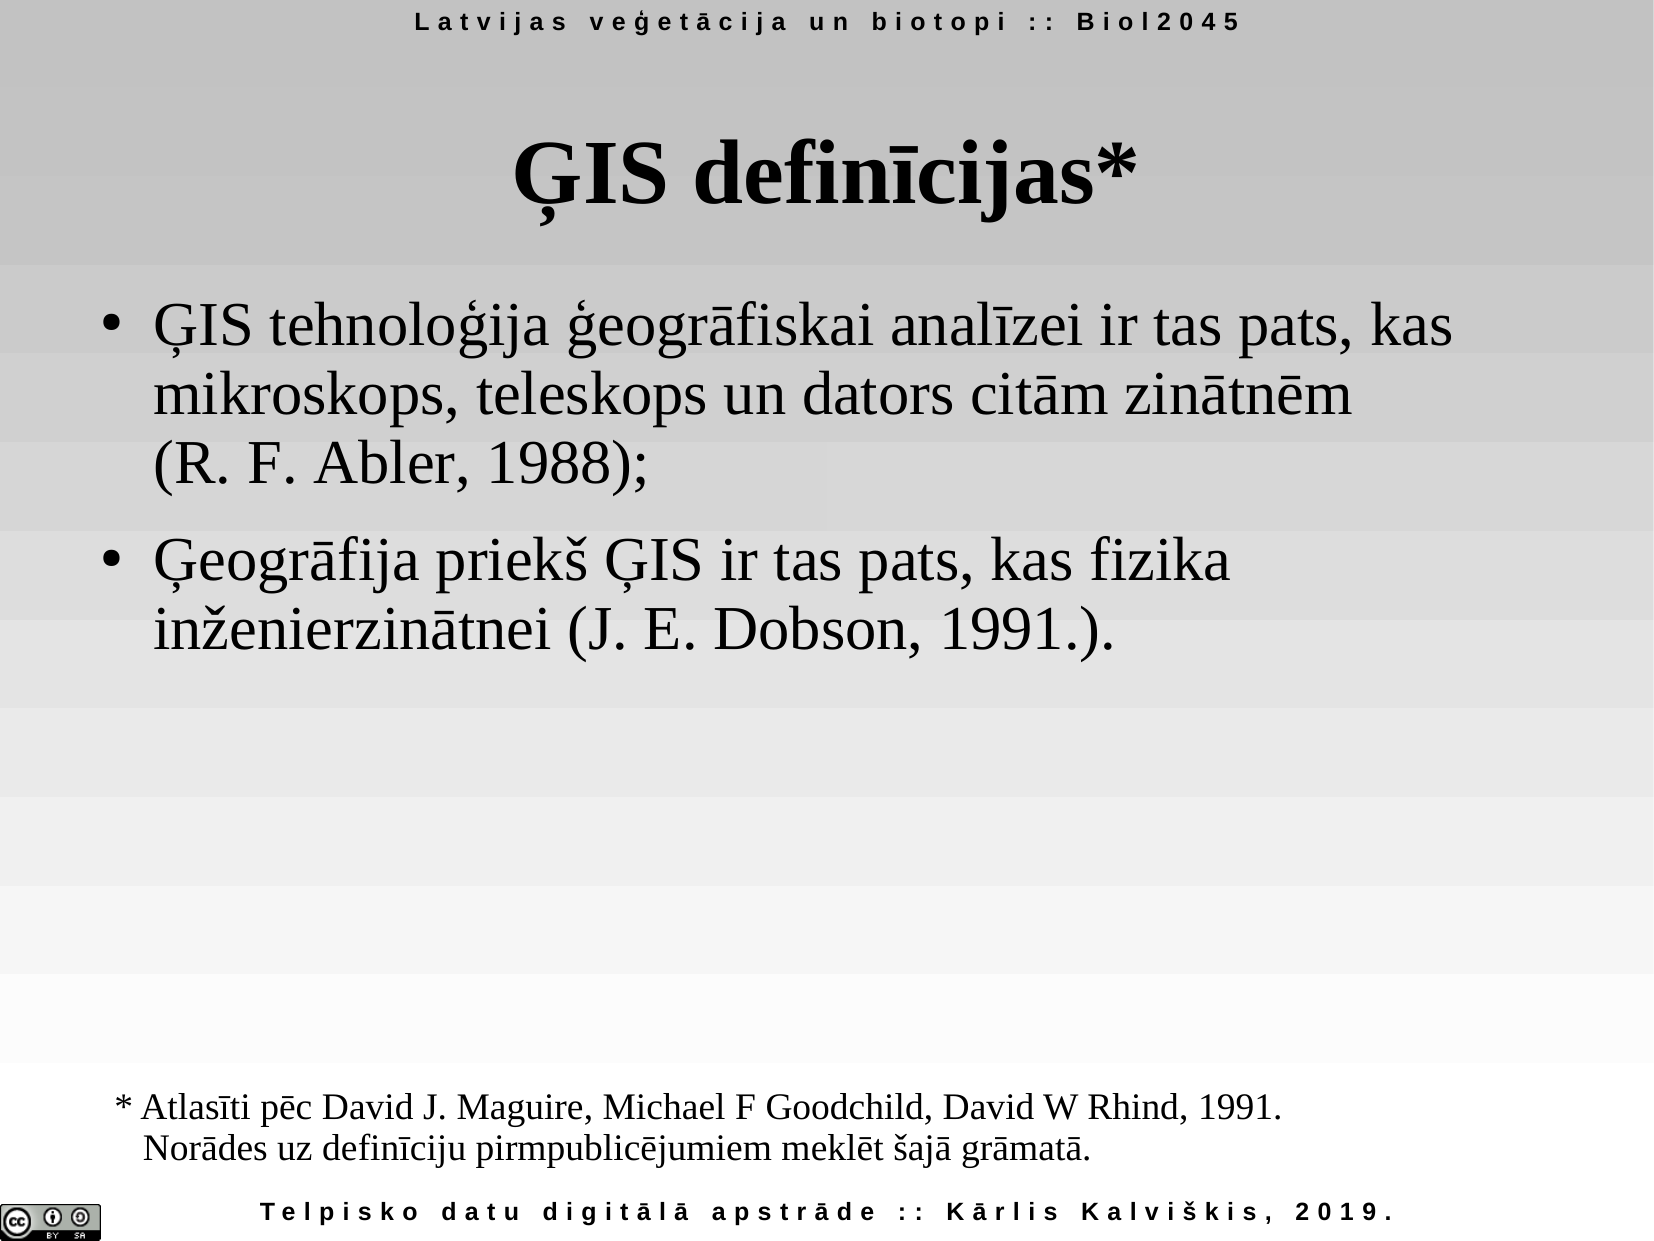

# ĢIS definīcijas*
ĢIS tehnoloģija ģeogrāfiskai analīzei ir tas pats, kas mikroskops, teleskops un dators citām zinātnēm (R. F. Abler, 1988);
Ģeogrāfija priekš ĢIS ir tas pats, kas fizika inženierzinātnei (J. E. Dobson, 1991.).
* Atlasīti pēc David J. Maguire, Michael F Goodchild, David W Rhind, 1991.
 Norādes uz definīciju pirmpublicējumiem meklēt šajā grāmatā.